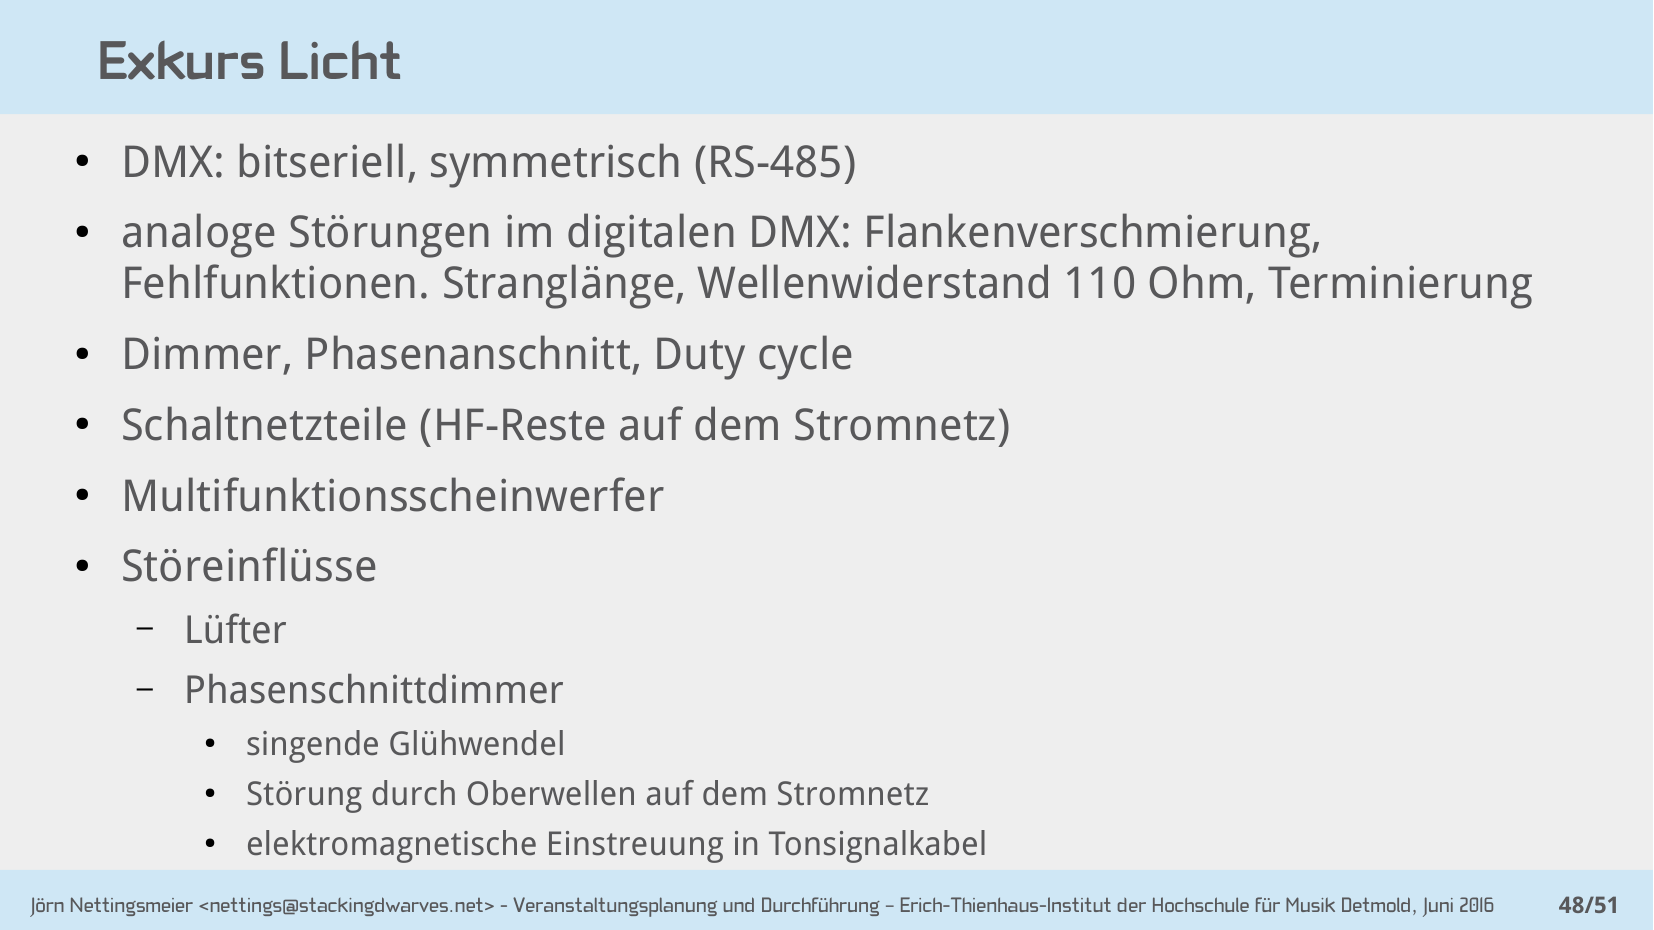

# Exkurs Licht
DMX: bitseriell, symmetrisch (RS-485)
analoge Störungen im digitalen DMX: Flankenverschmierung, Fehlfunktionen. Stranglänge, Wellenwiderstand 110 Ohm, Terminierung
Dimmer, Phasenanschnitt, Duty cycle
Schaltnetzteile (HF-Reste auf dem Stromnetz)
Multifunktionsscheinwerfer
Störeinflüsse
Lüfter
Phasenschnittdimmer
singende Glühwendel
Störung durch Oberwellen auf dem Stromnetz
elektromagnetische Einstreuung in Tonsignalkabel